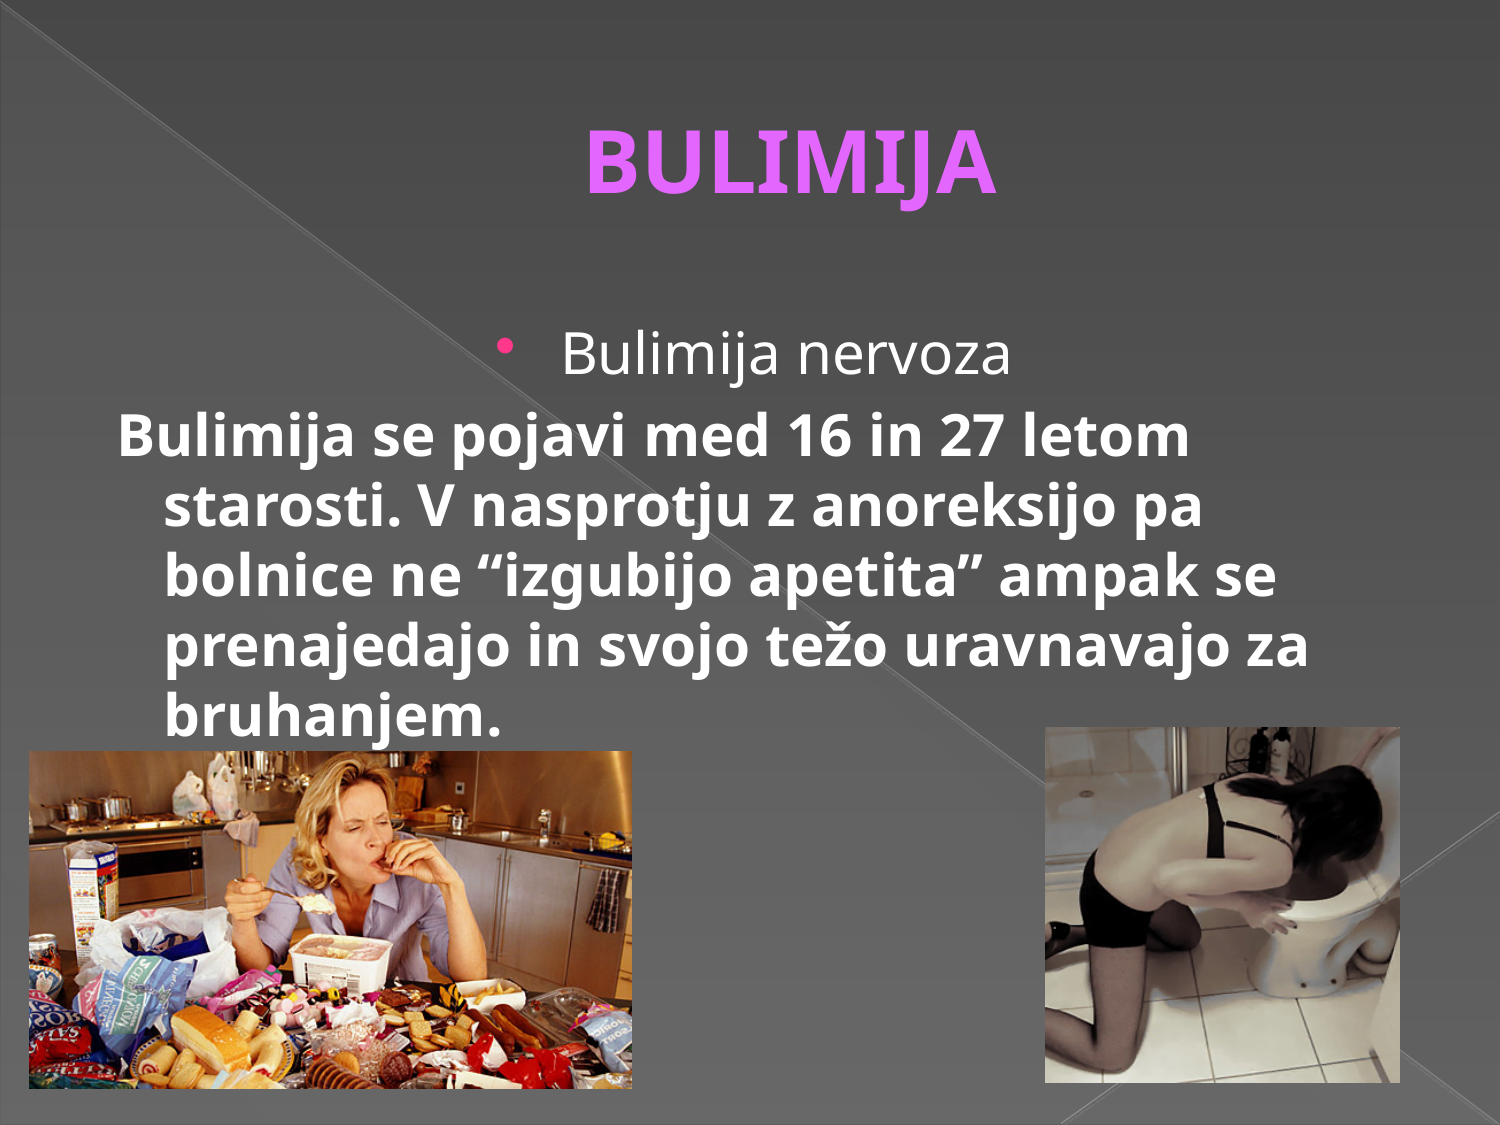

# BULIMIJA
Bulimija nervoza
 Bulimija se pojavi med 16 in 27 letom starosti. V nasprotju z anoreksijo pa bolnice ne “izgubijo apetita” ampak se prenajedajo in svojo težo uravnavajo za bruhanjem.